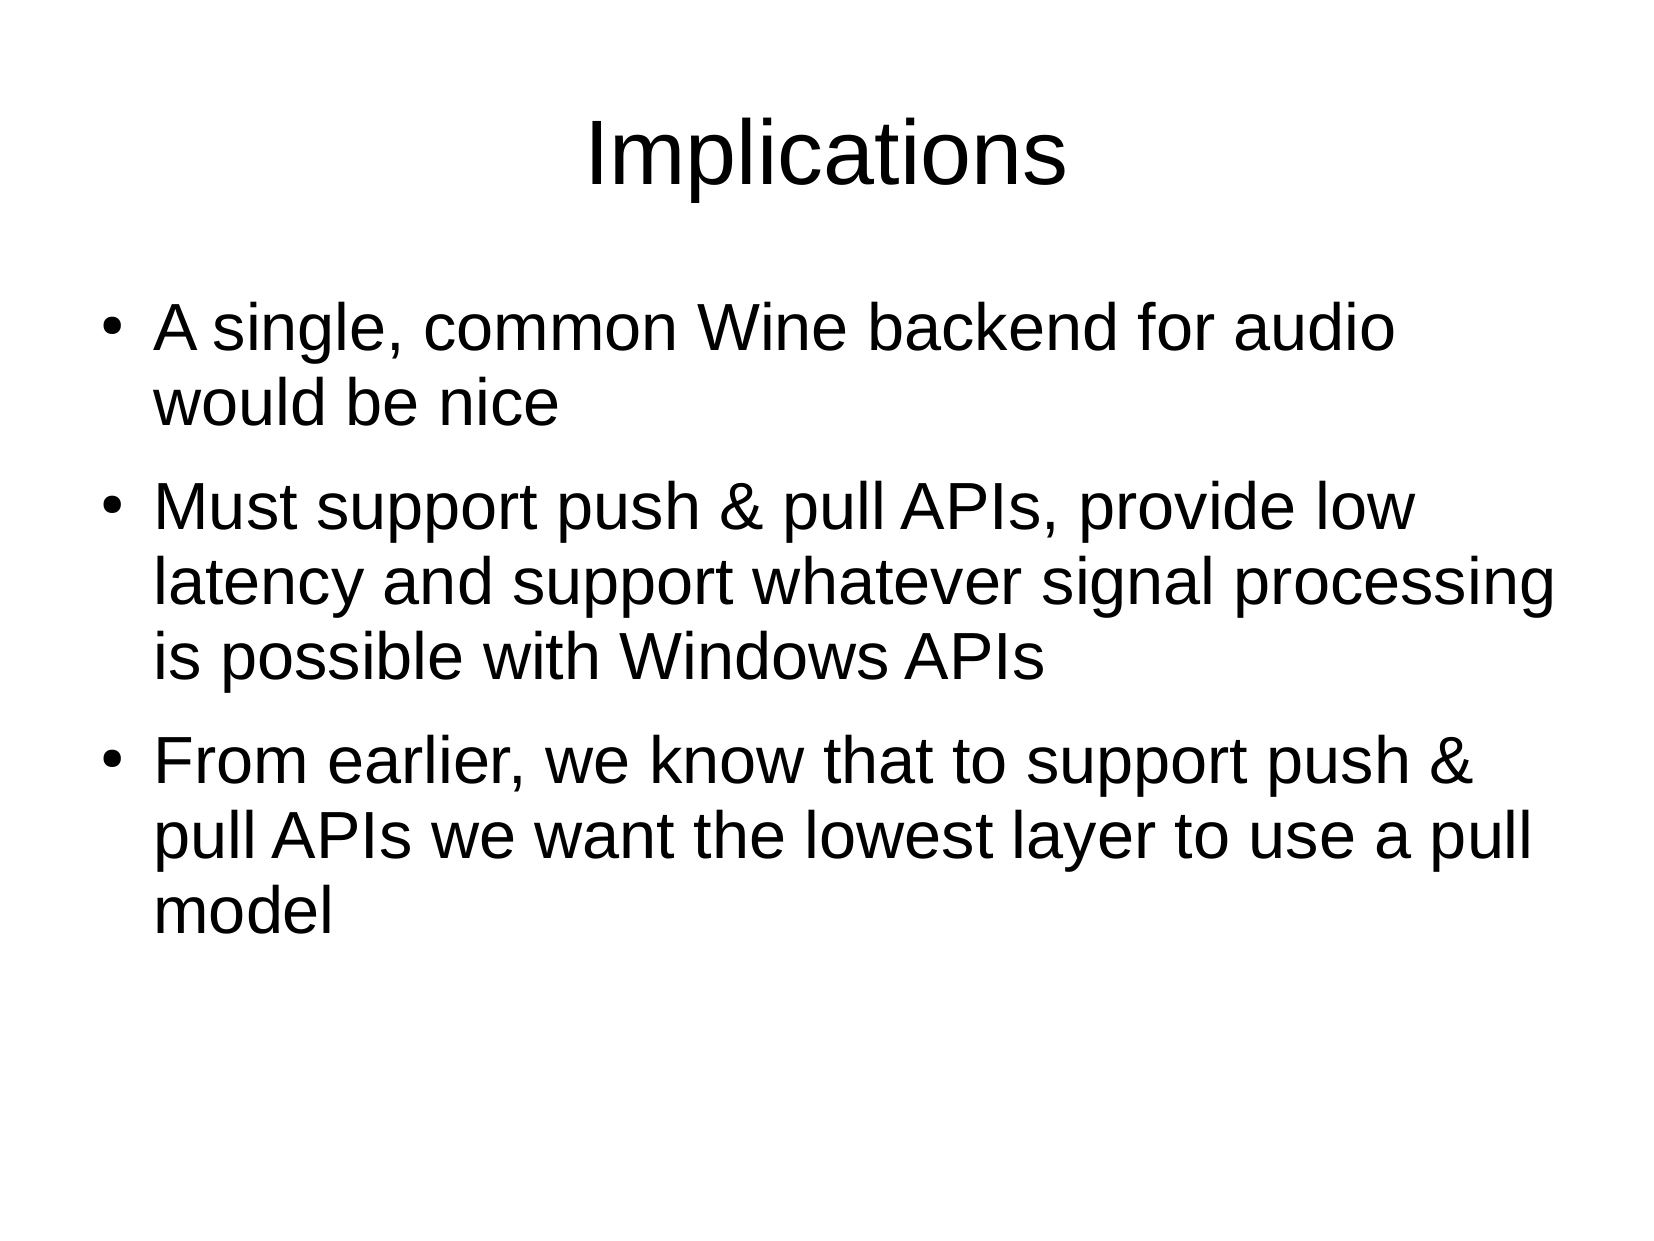

# Implications
A single, common Wine backend for audio would be nice
Must support push & pull APIs, provide low latency and support whatever signal processing is possible with Windows APIs
From earlier, we know that to support push & pull APIs we want the lowest layer to use a pull model